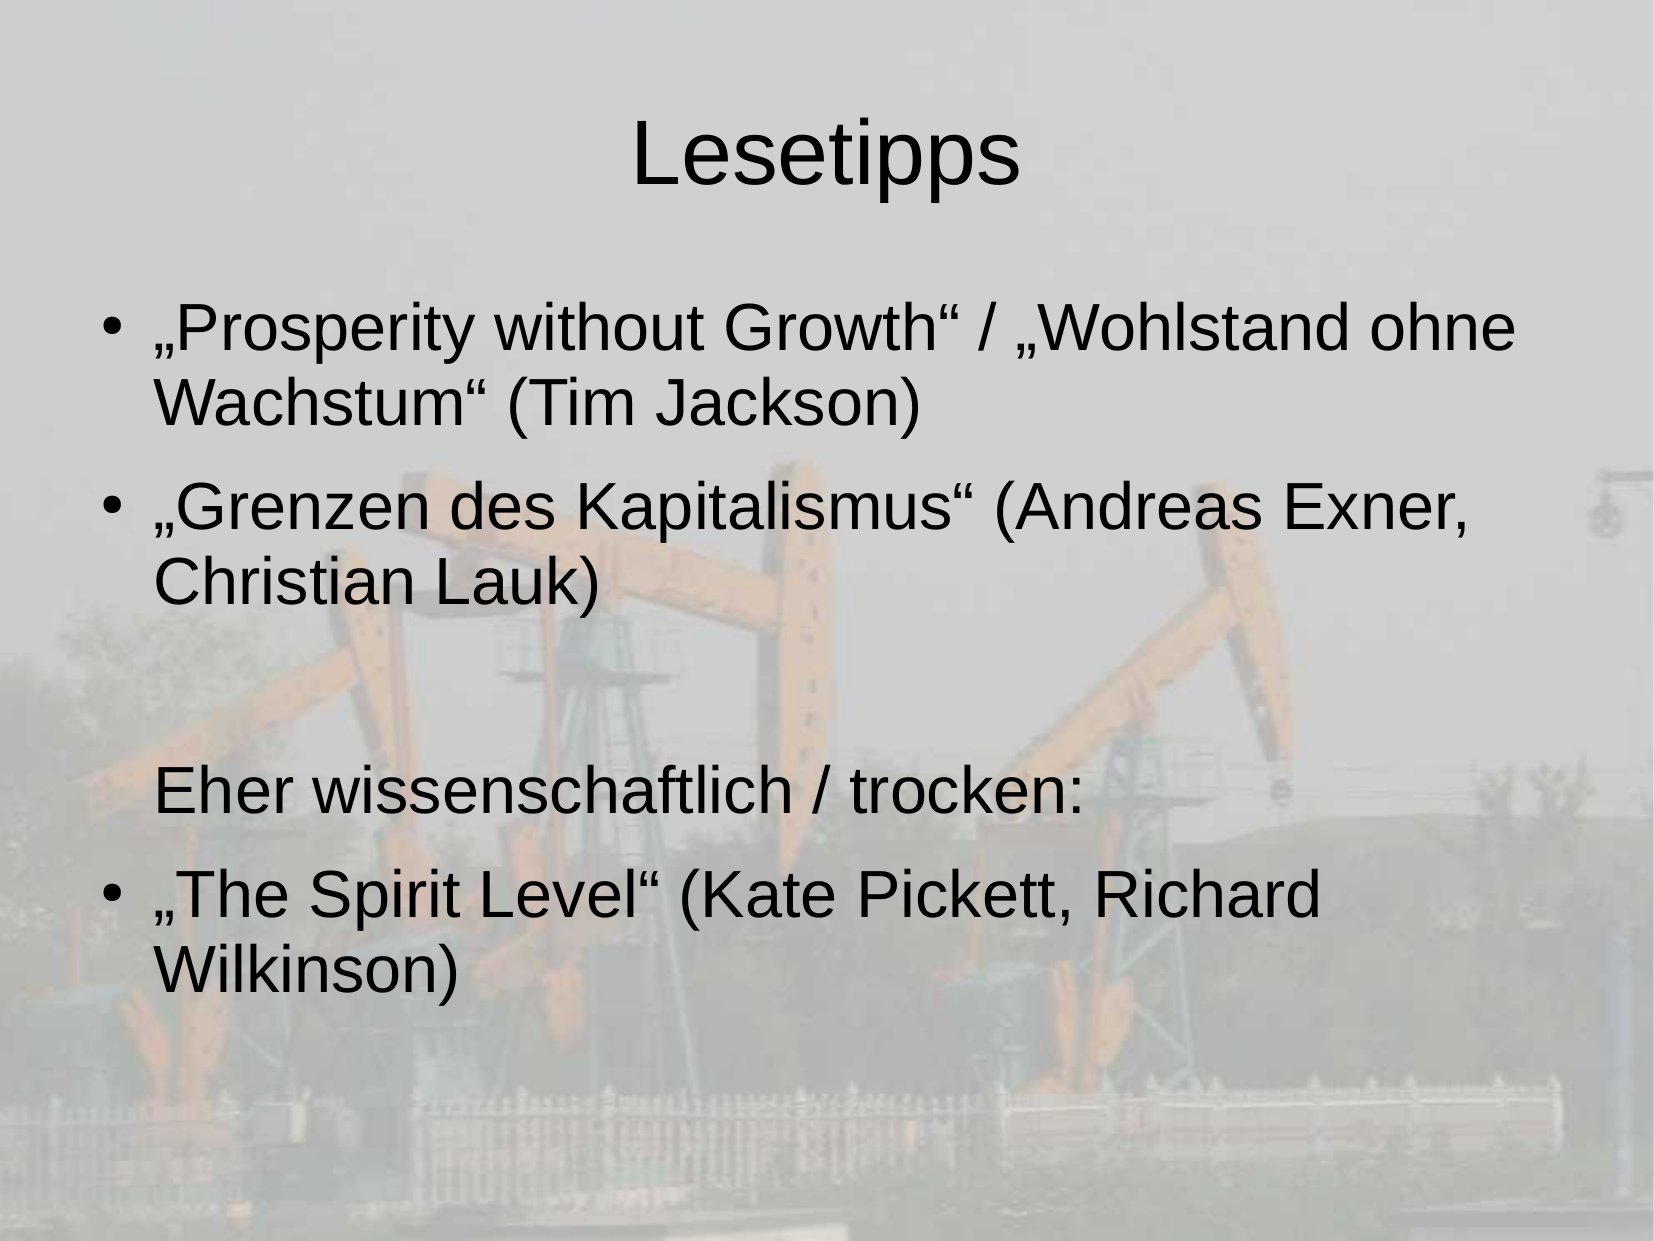

# Lesetipps
„Prosperity without Growth“ / „Wohlstand ohne Wachstum“ (Tim Jackson)
„Grenzen des Kapitalismus“ (Andreas Exner, Christian Lauk)
Eher wissenschaftlich / trocken:
„The Spirit Level“ (Kate Pickett, Richard Wilkinson)